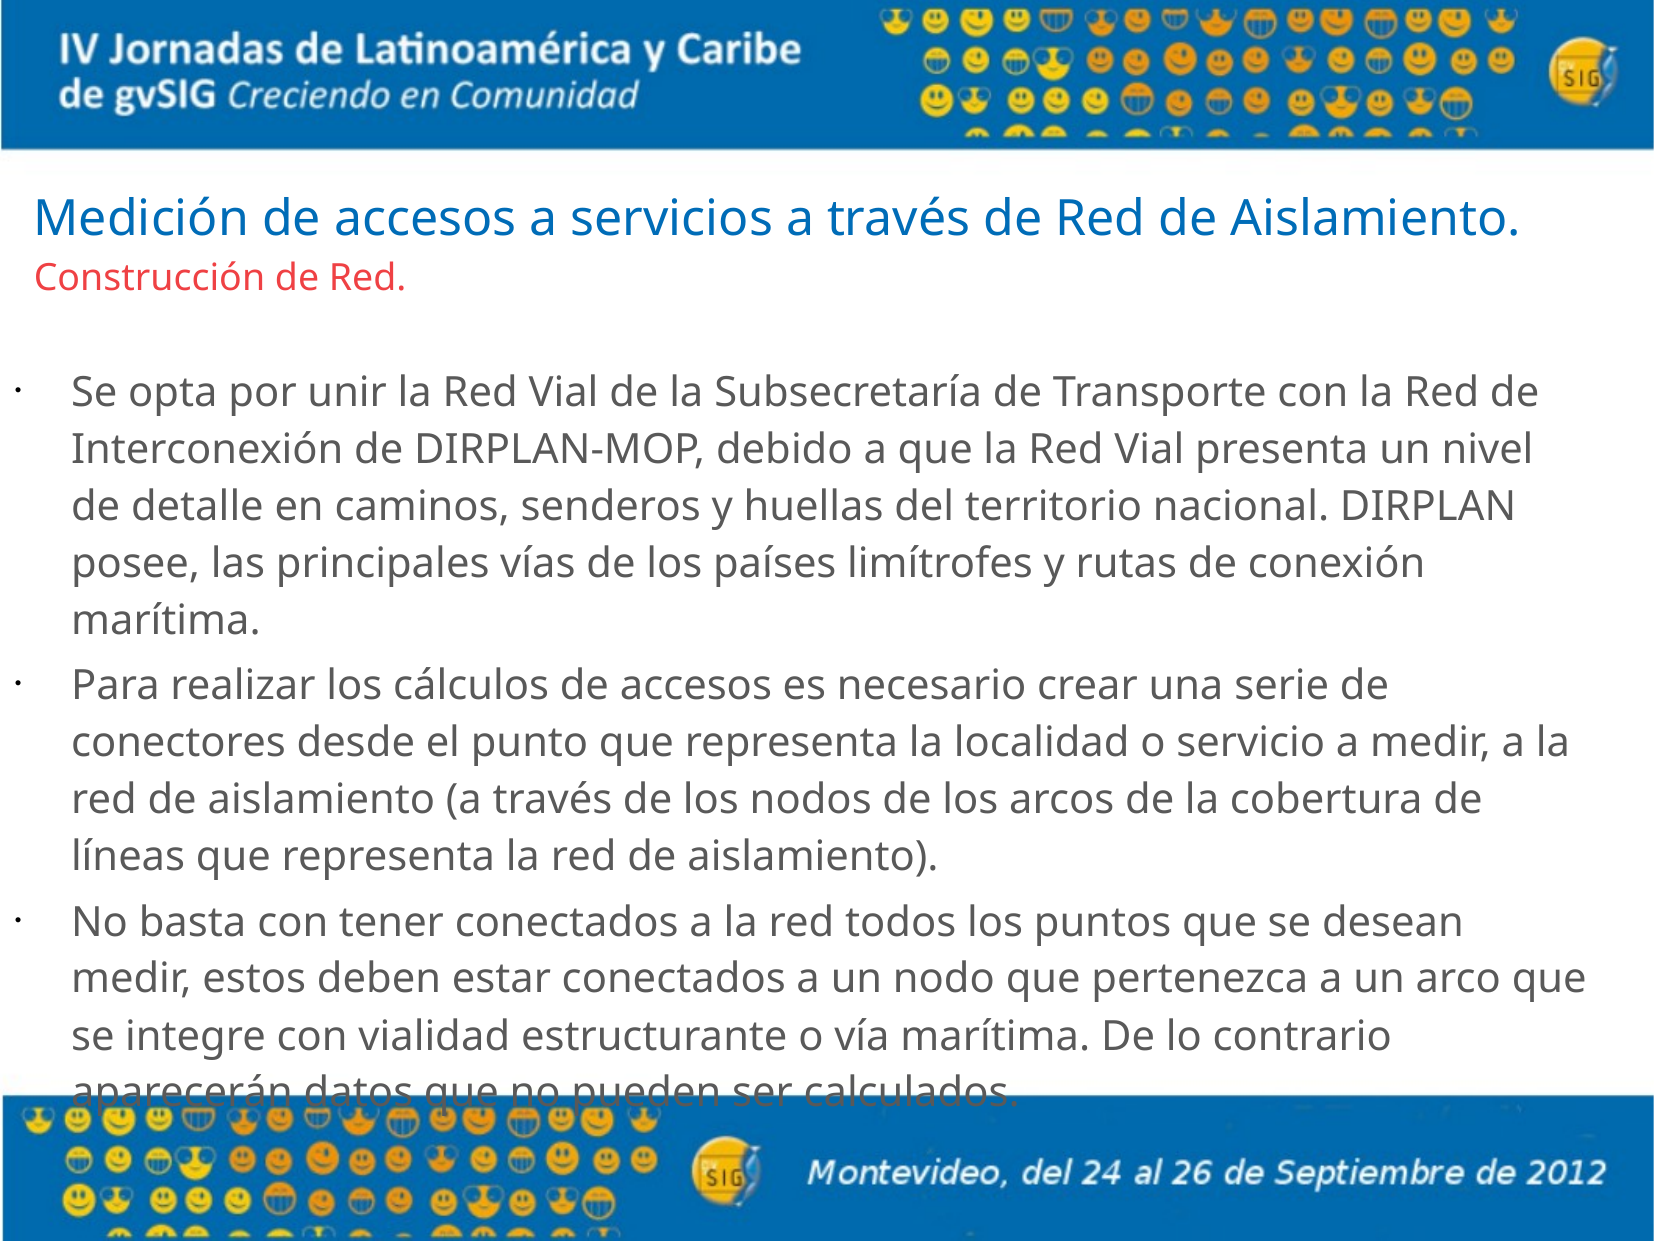

# Medición de accesos a servicios a través de Red de Aislamiento. Construcción de Red.
Se opta por unir la Red Vial de la Subsecretaría de Transporte con la Red de Interconexión de DIRPLAN-MOP, debido a que la Red Vial presenta un nivel de detalle en caminos, senderos y huellas del territorio nacional. DIRPLAN posee, las principales vías de los países limítrofes y rutas de conexión marítima.
Para realizar los cálculos de accesos es necesario crear una serie de conectores desde el punto que representa la localidad o servicio a medir, a la red de aislamiento (a través de los nodos de los arcos de la cobertura de líneas que representa la red de aislamiento).
No basta con tener conectados a la red todos los puntos que se desean medir, estos deben estar conectados a un nodo que pertenezca a un arco que se integre con vialidad estructurante o vía marítima. De lo contrario aparecerán datos que no pueden ser calculados.